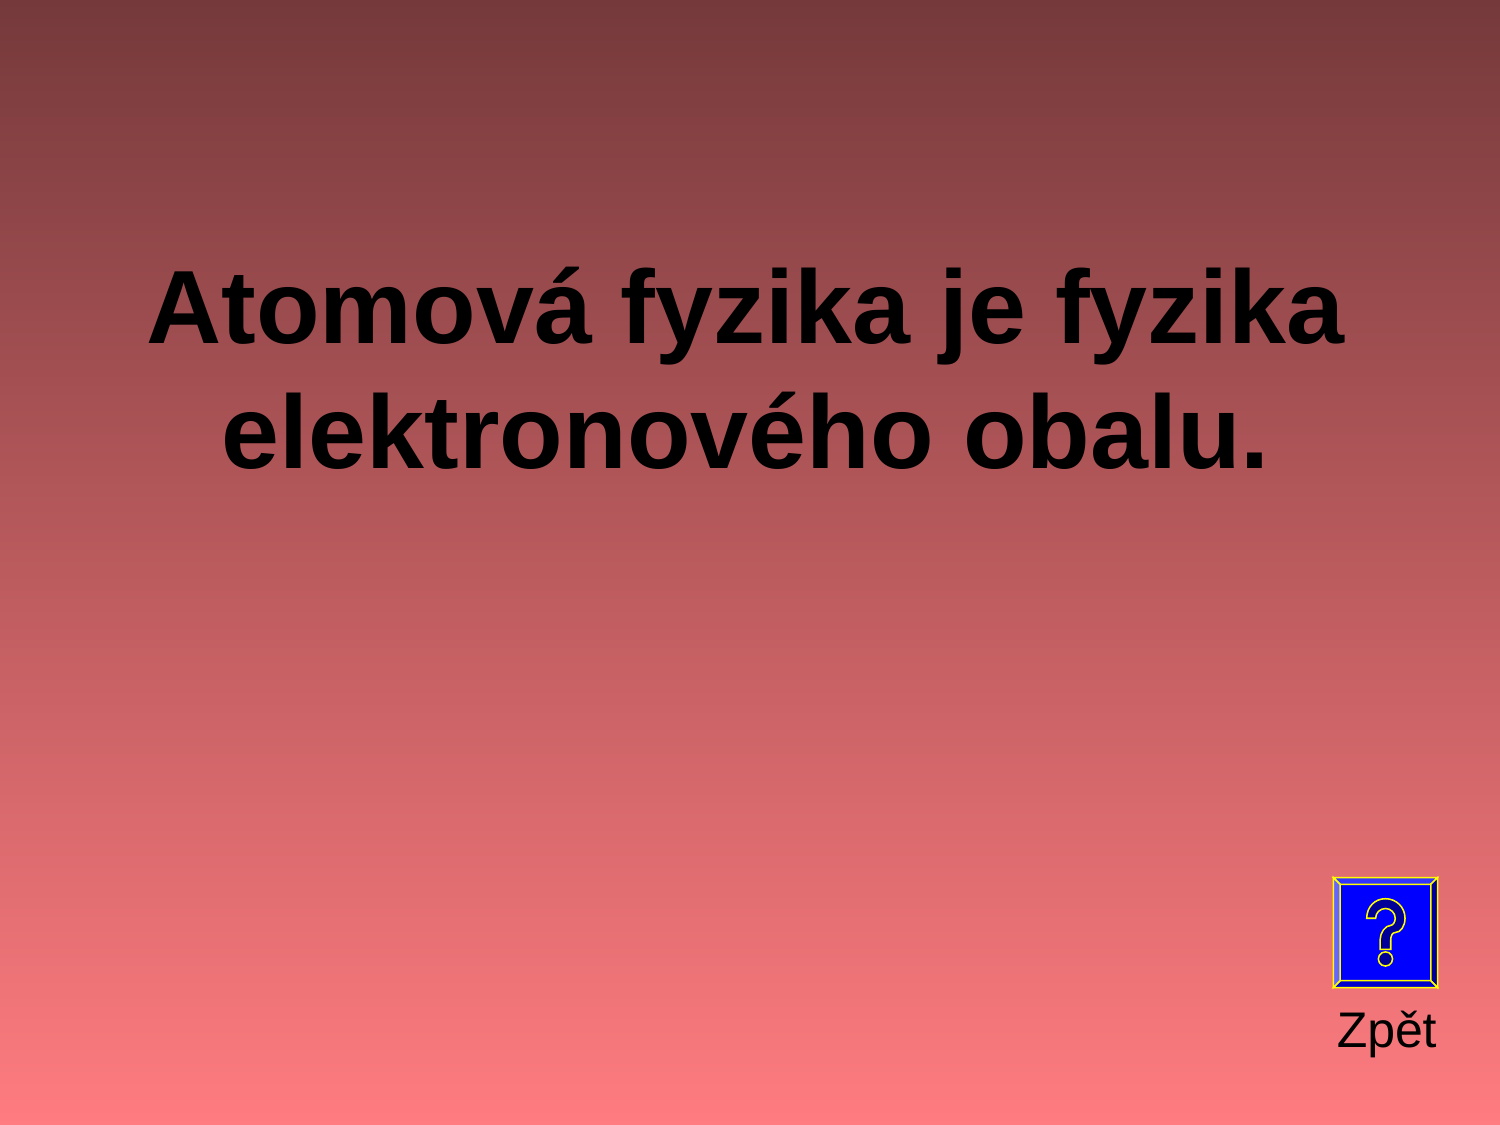

Atomová fyzika je fyzika elektronového obalu.
Zpět